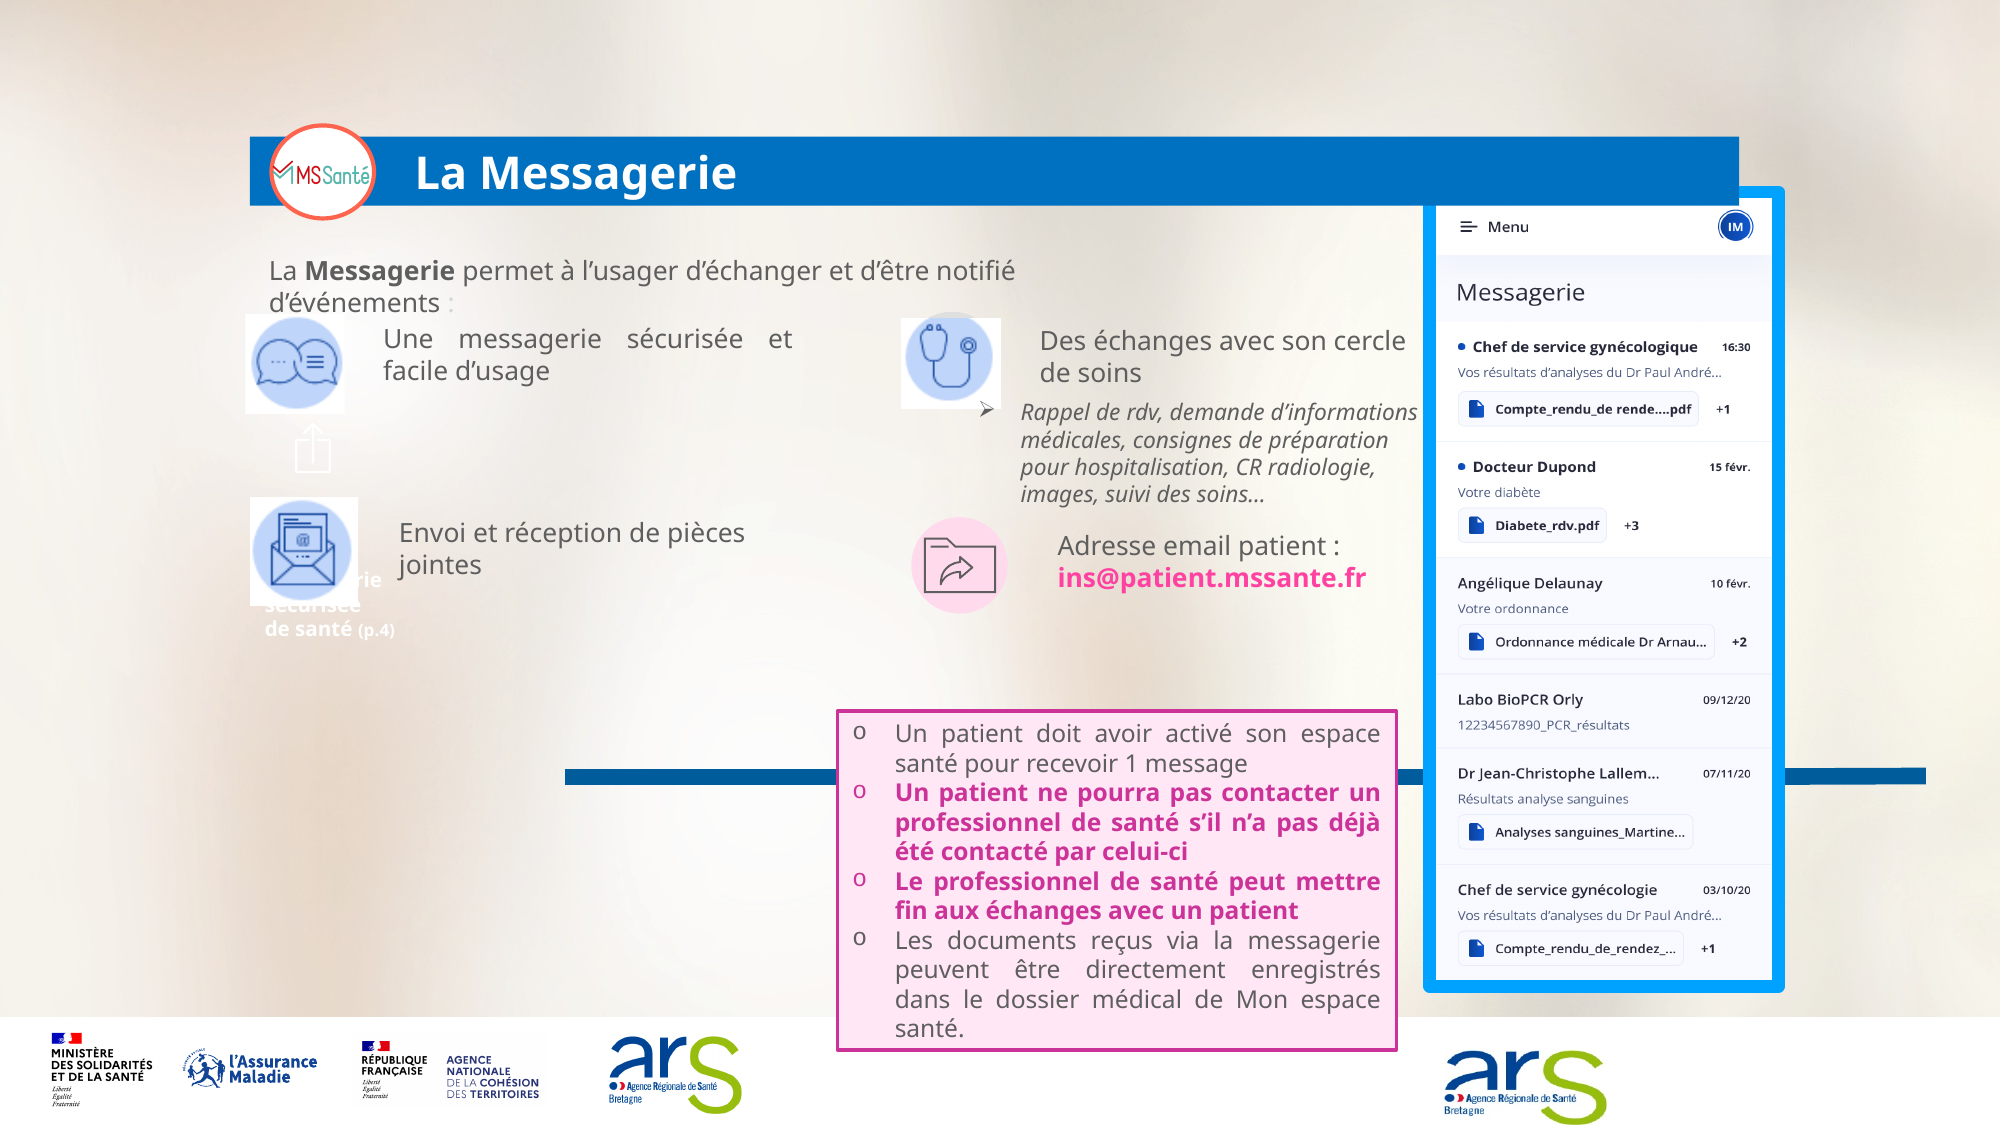

La Messagerie
La Messagerie permet à l’usager d’échanger et d’être notifié d’événements :
Des échanges avec son cercle de soins
Une messagerie sécurisée et facile d’usage
Rappel de rdv, demande d’informations médicales, consignes de préparation pour hospitalisation, CR radiologie, images, suivi des soins…
Envoi et réception de pièces jointes
Adresse email patient : ins@patient.mssante.fr
Messagerie sécurisée
de santé (p.4)
Un patient doit avoir activé son espace santé pour recevoir 1 message
Un patient ne pourra pas contacter un professionnel de santé s’il n’a pas déjà été contacté par celui-ci
Le professionnel de santé peut mettre fin aux échanges avec un patient
Les documents reçus via la messagerie peuvent être directement enregistrés dans le dossier médical de Mon espace santé.